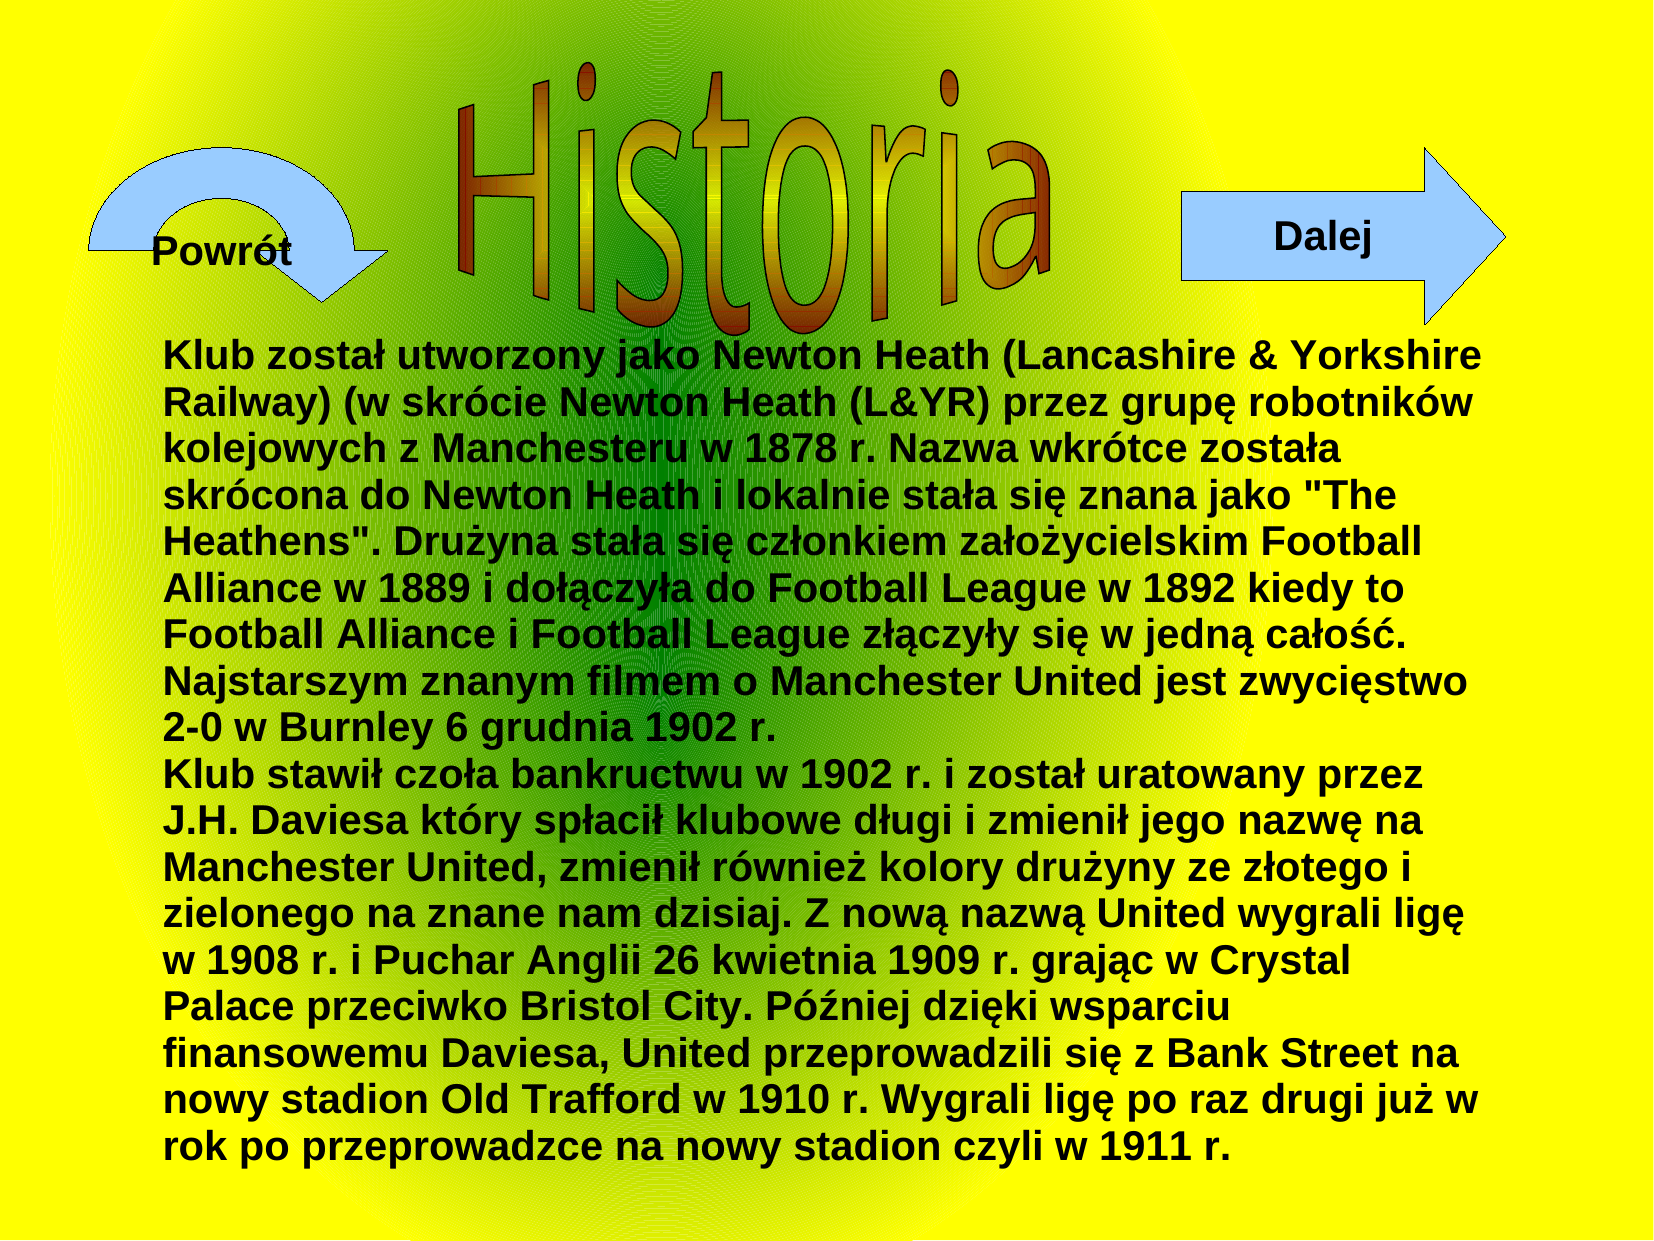

Historia
Powrót
Dalej
Klub został utworzony jako Newton Heath (Lancashire & Yorkshire Railway) (w skrócie Newton Heath (L&YR) przez grupę robotników kolejowych z Manchesteru w 1878 r. Nazwa wkrótce została skrócona do Newton Heath i lokalnie stała się znana jako "The Heathens". Drużyna stała się członkiem założycielskim Football Alliance w 1889 i dołączyła do Football League w 1892 kiedy to Football Alliance i Football League złączyły się w jedną całość.
Najstarszym znanym filmem o Manchester United jest zwycięstwo 2-0 w Burnley 6 grudnia 1902 r.
Klub stawił czoła bankructwu w 1902 r. i został uratowany przez J.H. Daviesa który spłacił klubowe długi i zmienił jego nazwę na Manchester United, zmienił również kolory drużyny ze złotego i zielonego na znane nam dzisiaj. Z nową nazwą United wygrali ligę w 1908 r. i Puchar Anglii 26 kwietnia 1909 r. grając w Crystal Palace przeciwko Bristol City. Później dzięki wsparciu finansowemu Daviesa, United przeprowadzili się z Bank Street na nowy stadion Old Trafford w 1910 r. Wygrali ligę po raz drugi już w rok po przeprowadzce na nowy stadion czyli w 1911 r.